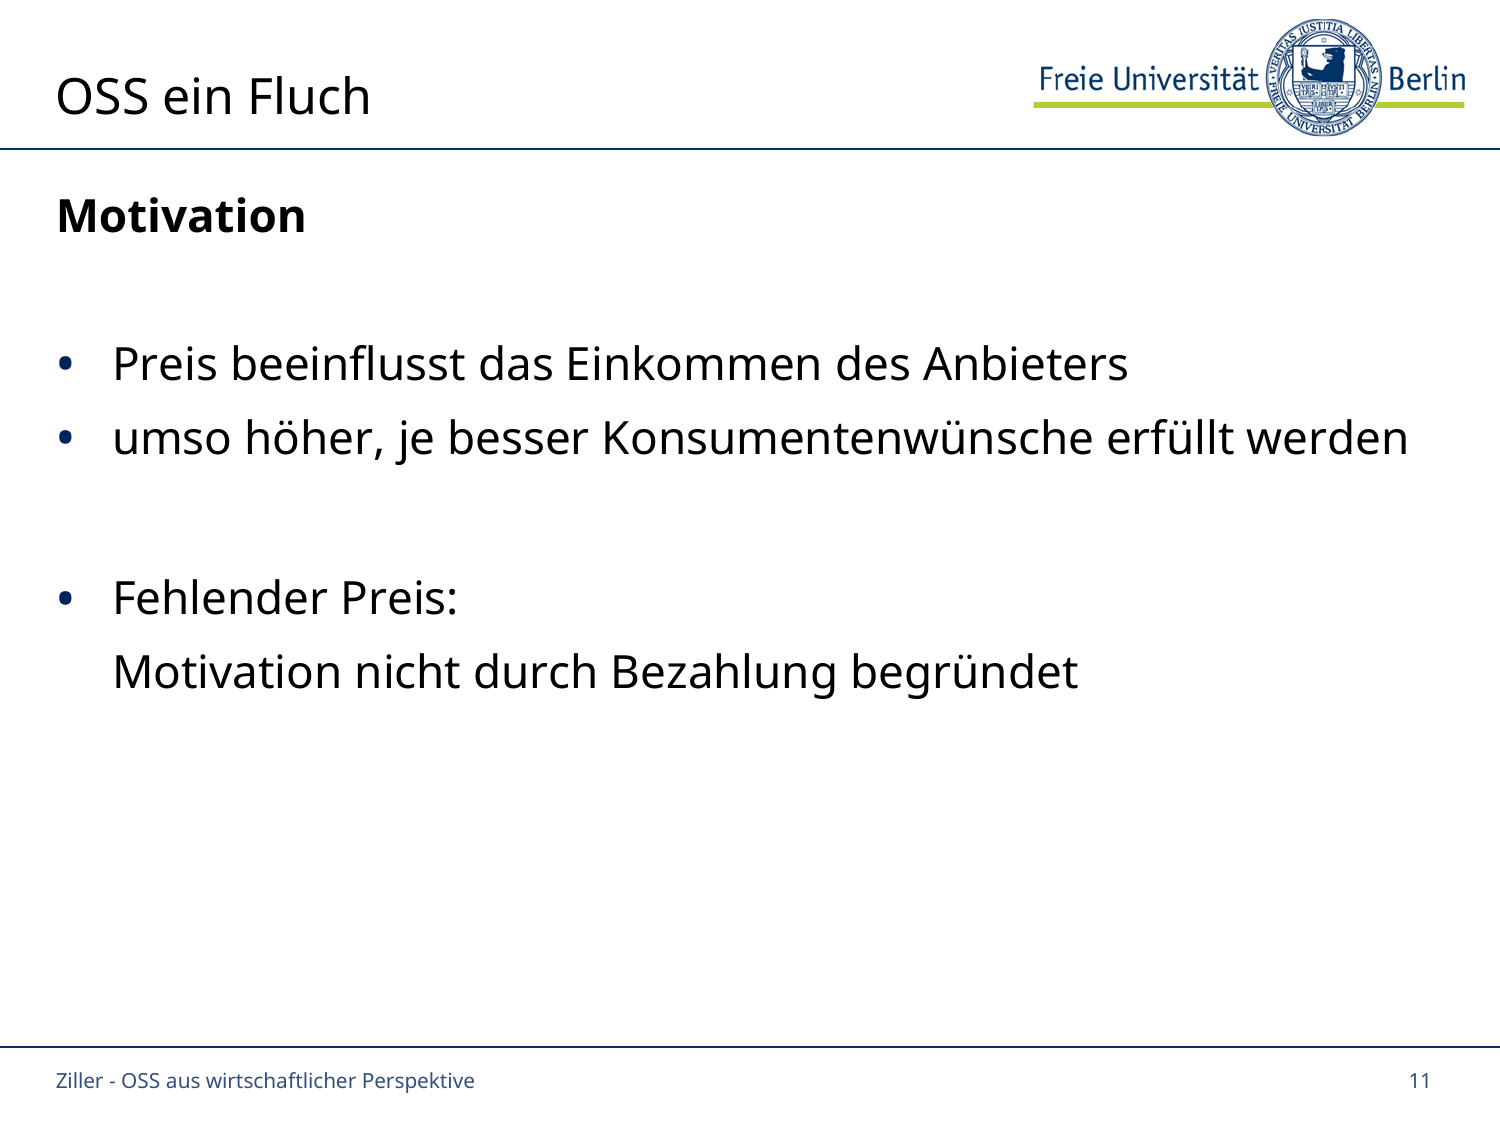

# OSS ein Fluch
Motivation
Preis beeinflusst das Einkommen des Anbieters
umso höher, je besser Konsumentenwünsche erfüllt werden
Fehlender Preis:
Motivation nicht durch Bezahlung begründet
Ziller - OSS aus wirtschaftlicher Perspektive
11